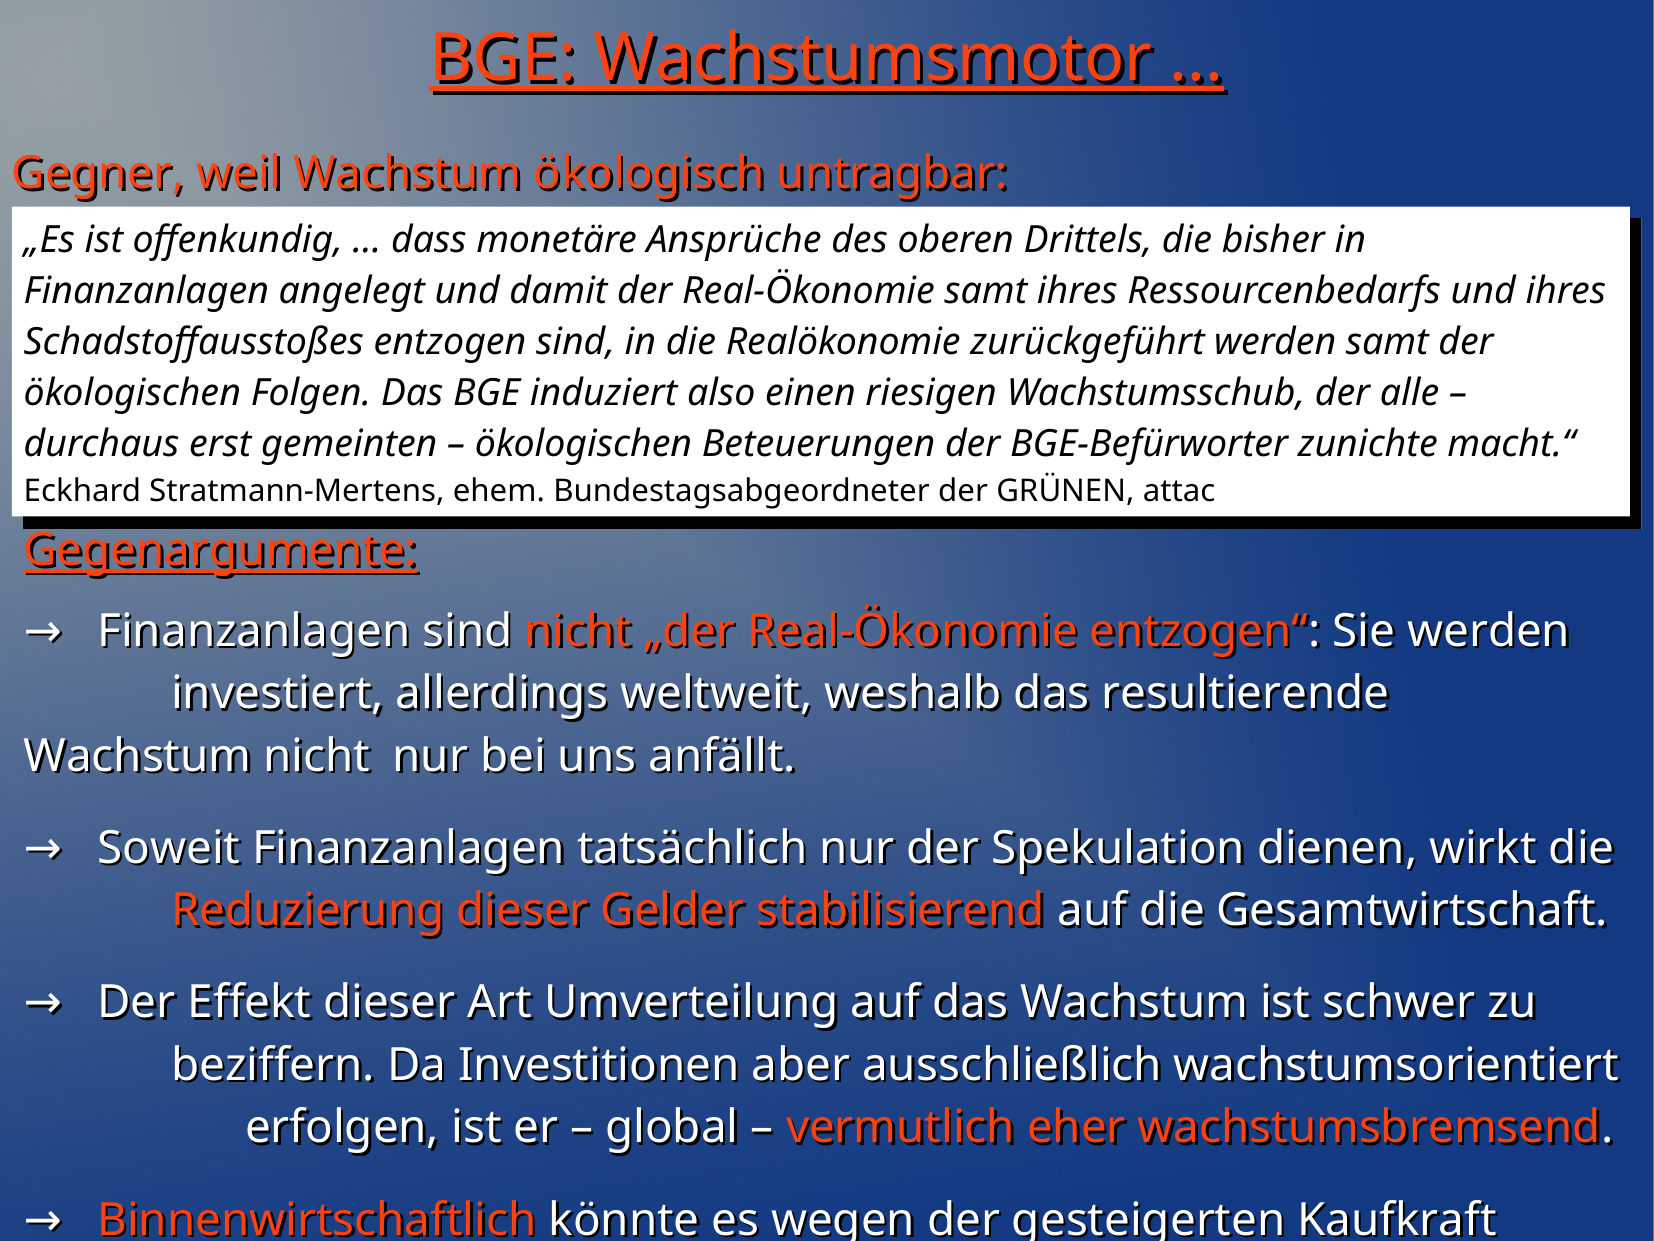

# BGE: Wachstumsmotor ...
Gegner, weil Wachstum ökologisch untragbar:
„Es ist offenkundig, … dass monetäre Ansprüche des oberen Drittels, die bisher in Finanzanlagen angelegt und damit der Real-Ökonomie samt ihres Ressourcenbedarfs und ihres Schadstoffausstoßes entzogen sind, in die Realökonomie zurückgeführt werden samt der ökologischen Folgen. Das BGE induziert also einen riesigen Wachstumsschub, der alle – durchaus erst gemeinten – ökologischen Beteuerungen der BGE-Befürworter zunichte macht.“
Eckhard Stratmann-Mertens, ehem. Bundestagsabgeordneter der GRÜNEN, attac
Gegenargumente:
→	Finanzanlagen sind nicht „der Real-Ökonomie entzogen“: Sie werden 		investiert, allerdings weltweit, weshalb das resultierende Wachstum nicht 	nur bei uns anfällt.
→ 	Soweit Finanzanlagen tatsächlich nur der Spekulation dienen, wirkt die 		Reduzierung dieser Gelder stabilisierend auf die Gesamtwirtschaft.
→ 	Der Effekt dieser Art Umverteilung auf das Wachstum ist schwer zu 			beziffern. Da Investitionen aber ausschließlich wachstumsorientiert 			erfolgen, ist er – global – vermutlich eher wachstumsbremsend.
→ 	Binnenwirtschaftlich könnte es wegen der gesteigerten Kaufkraft 				tatsächlich zu einem Wachstumsschub kommen!